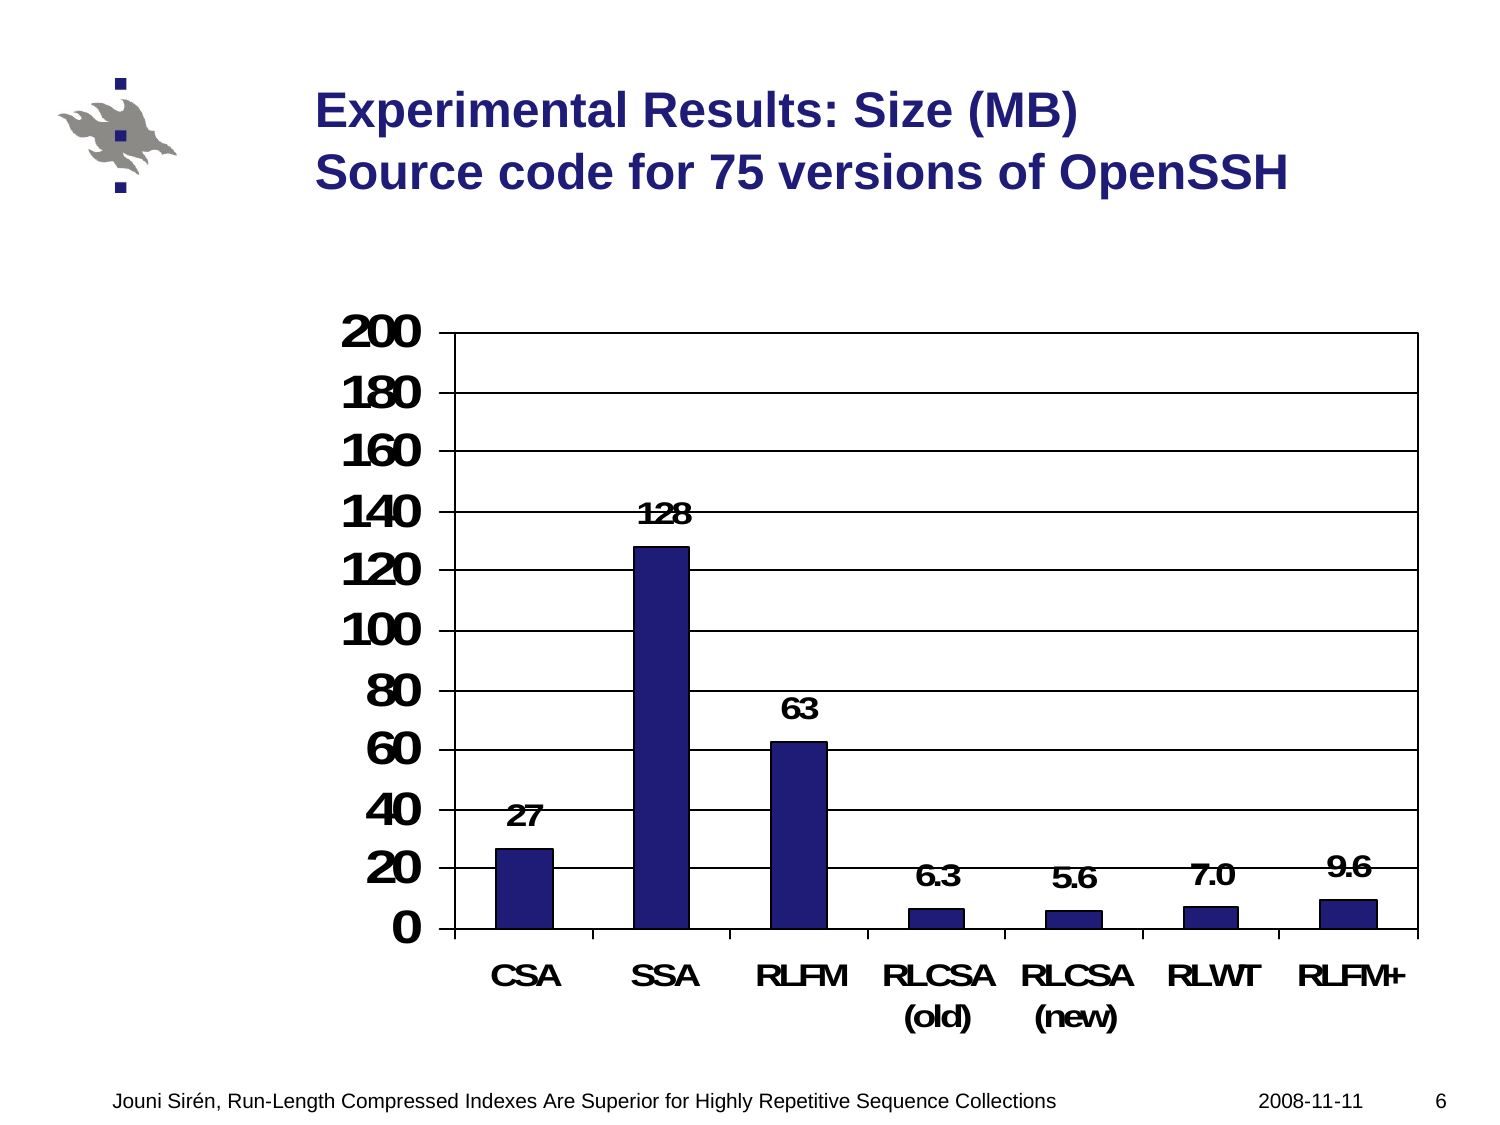

# Experimental Results: Size (MB) Source code for 75 versions of OpenSSH
Jouni Sirén, Run-Length Compressed Indexes Are Superior for Highly Repetitive Sequence Collections
2008-11-11
6